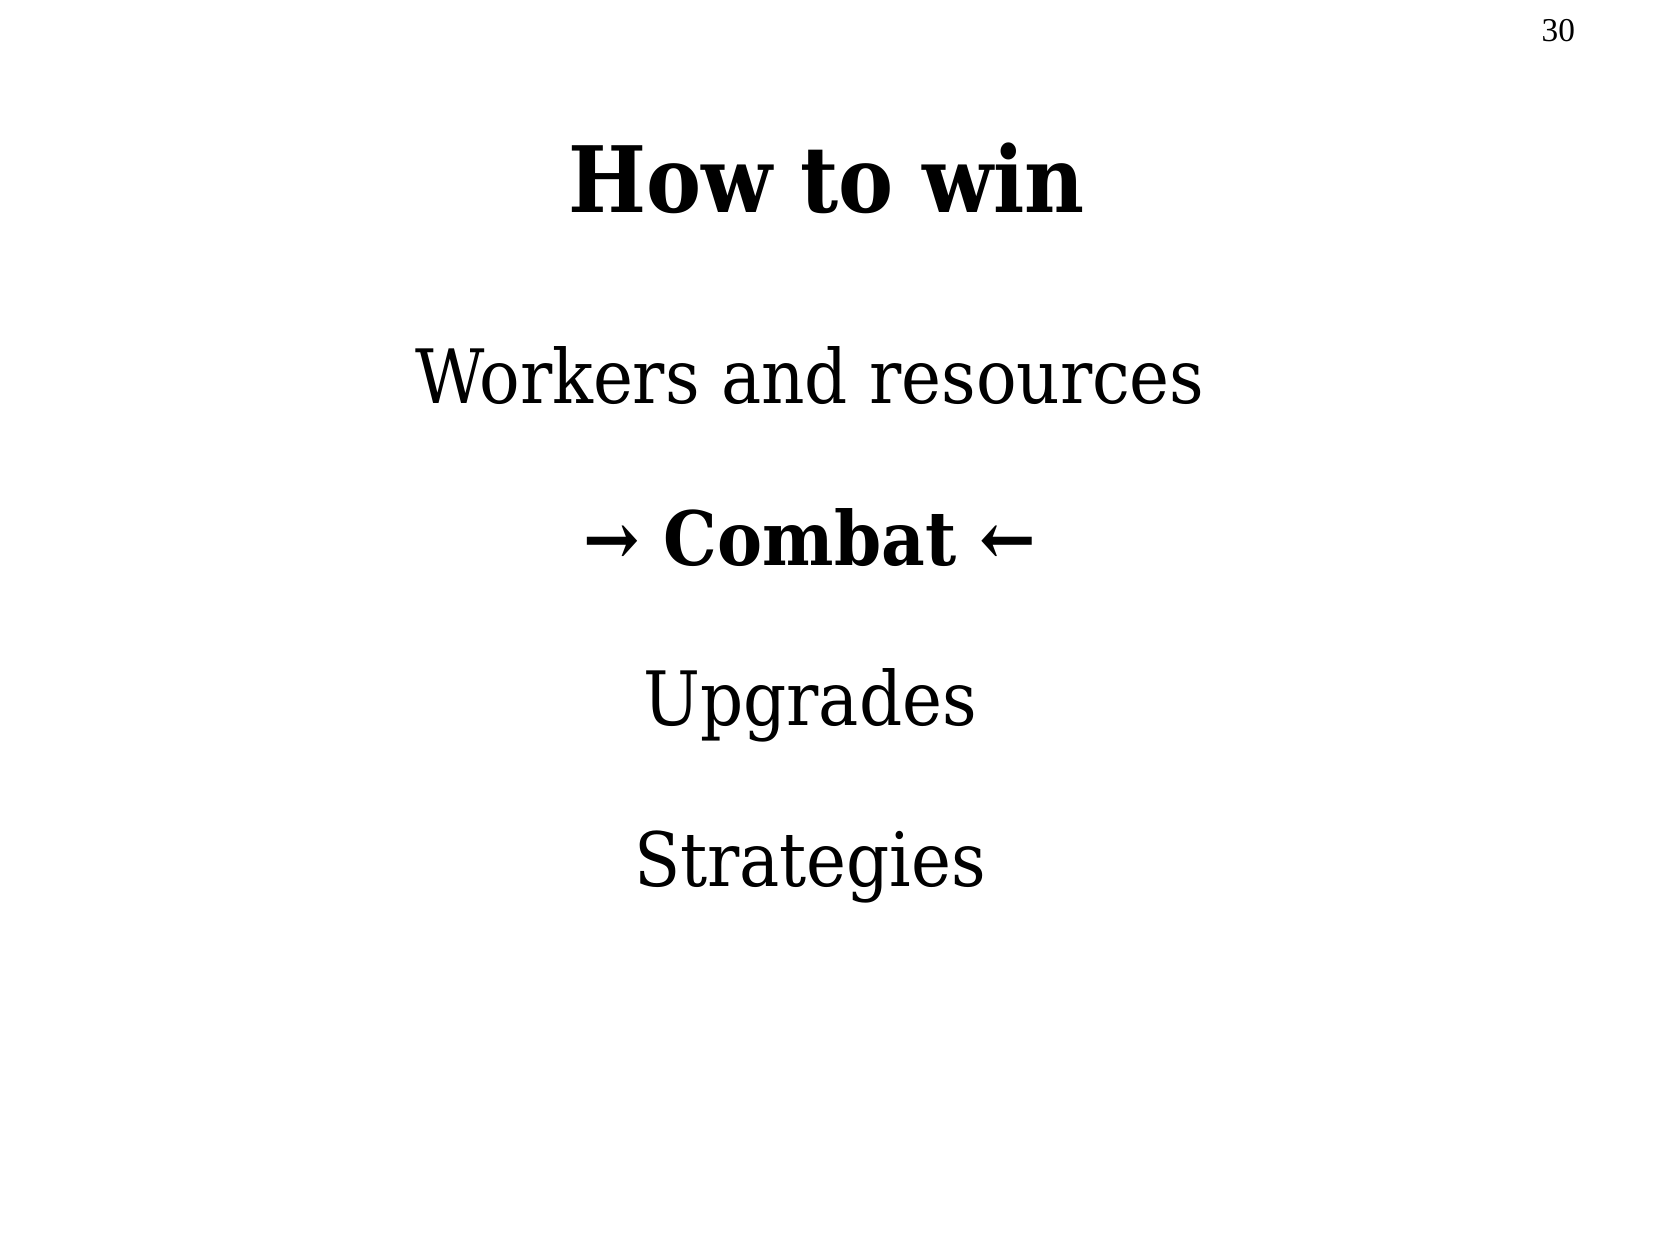

# How to win
Workers and resources
→ Combat ←
Upgrades
Strategies